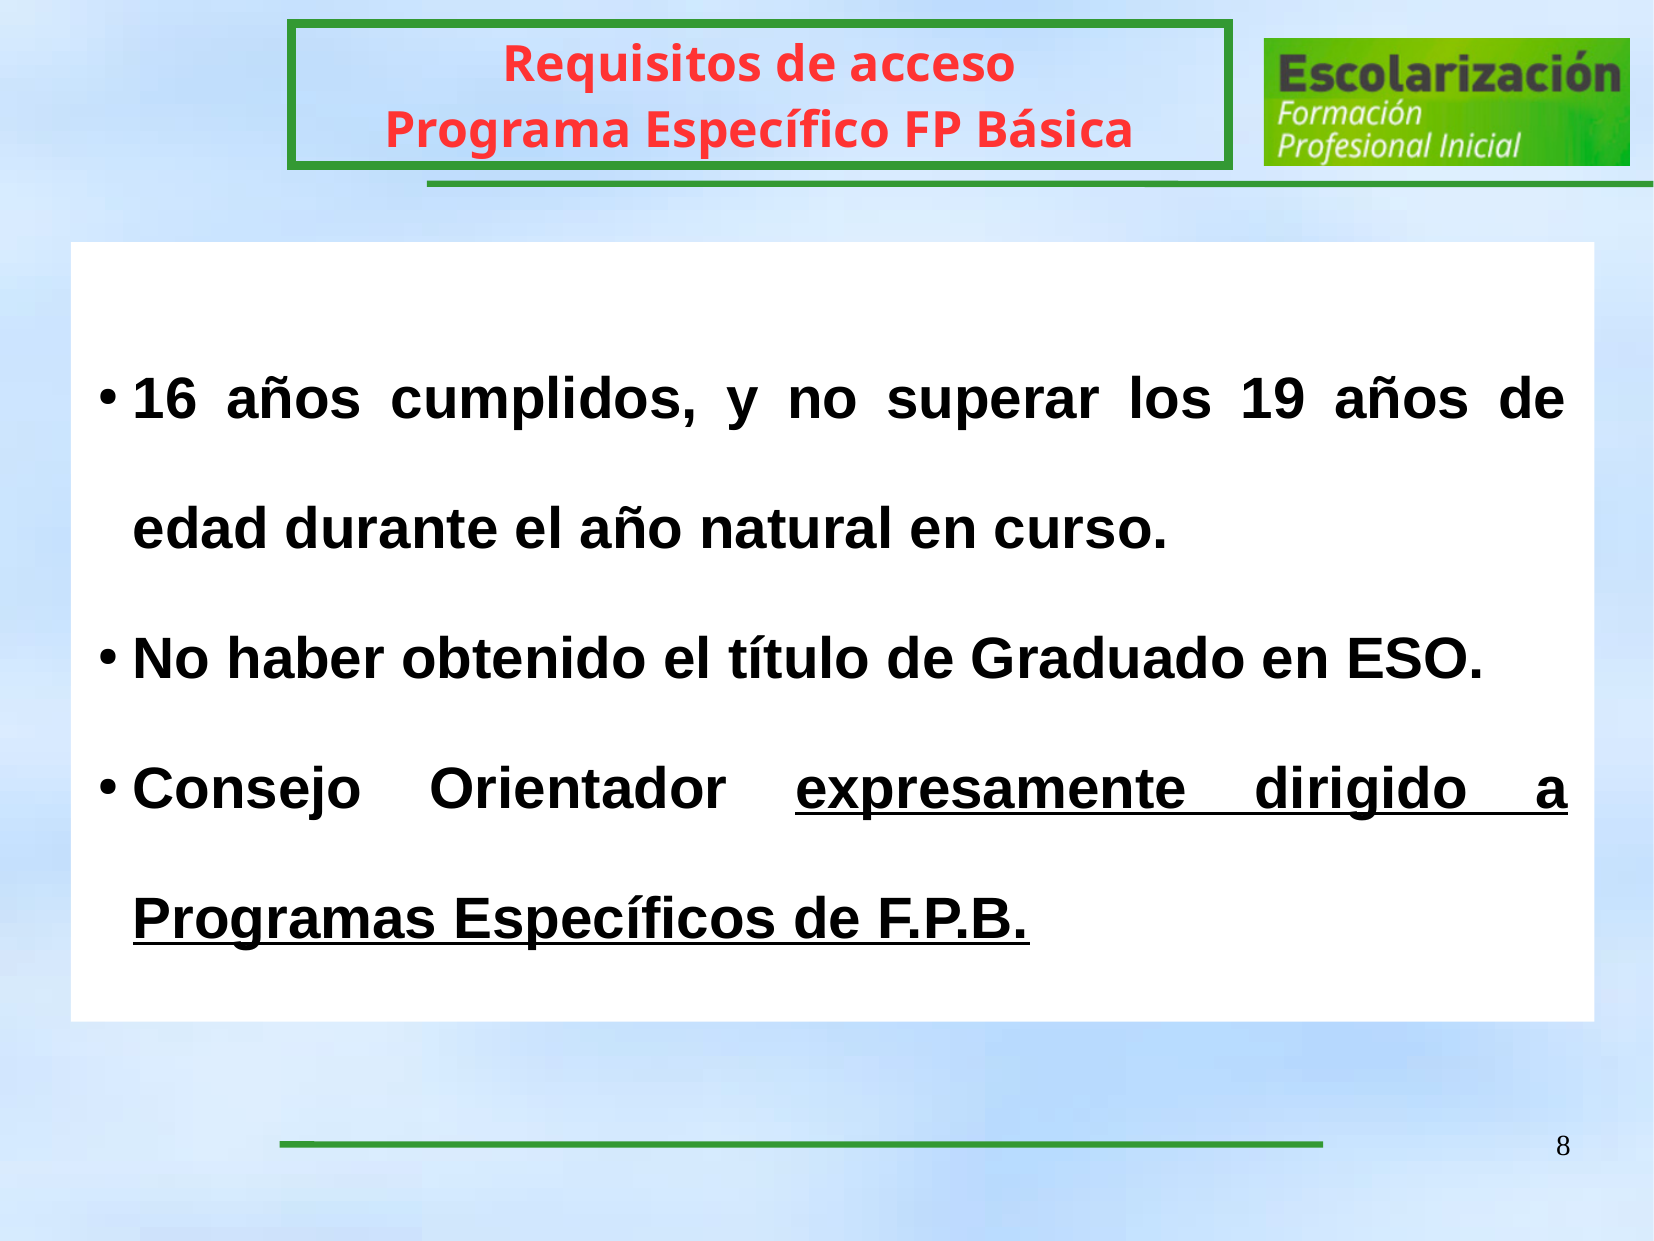

Requisitos de acceso
Programa Específico FP Básica
16 años cumplidos, y no superar los 19 años de edad durante el año natural en curso.
No haber obtenido el título de Graduado en ESO.
Consejo Orientador expresamente dirigido a Programas Específicos de F.P.B.
8